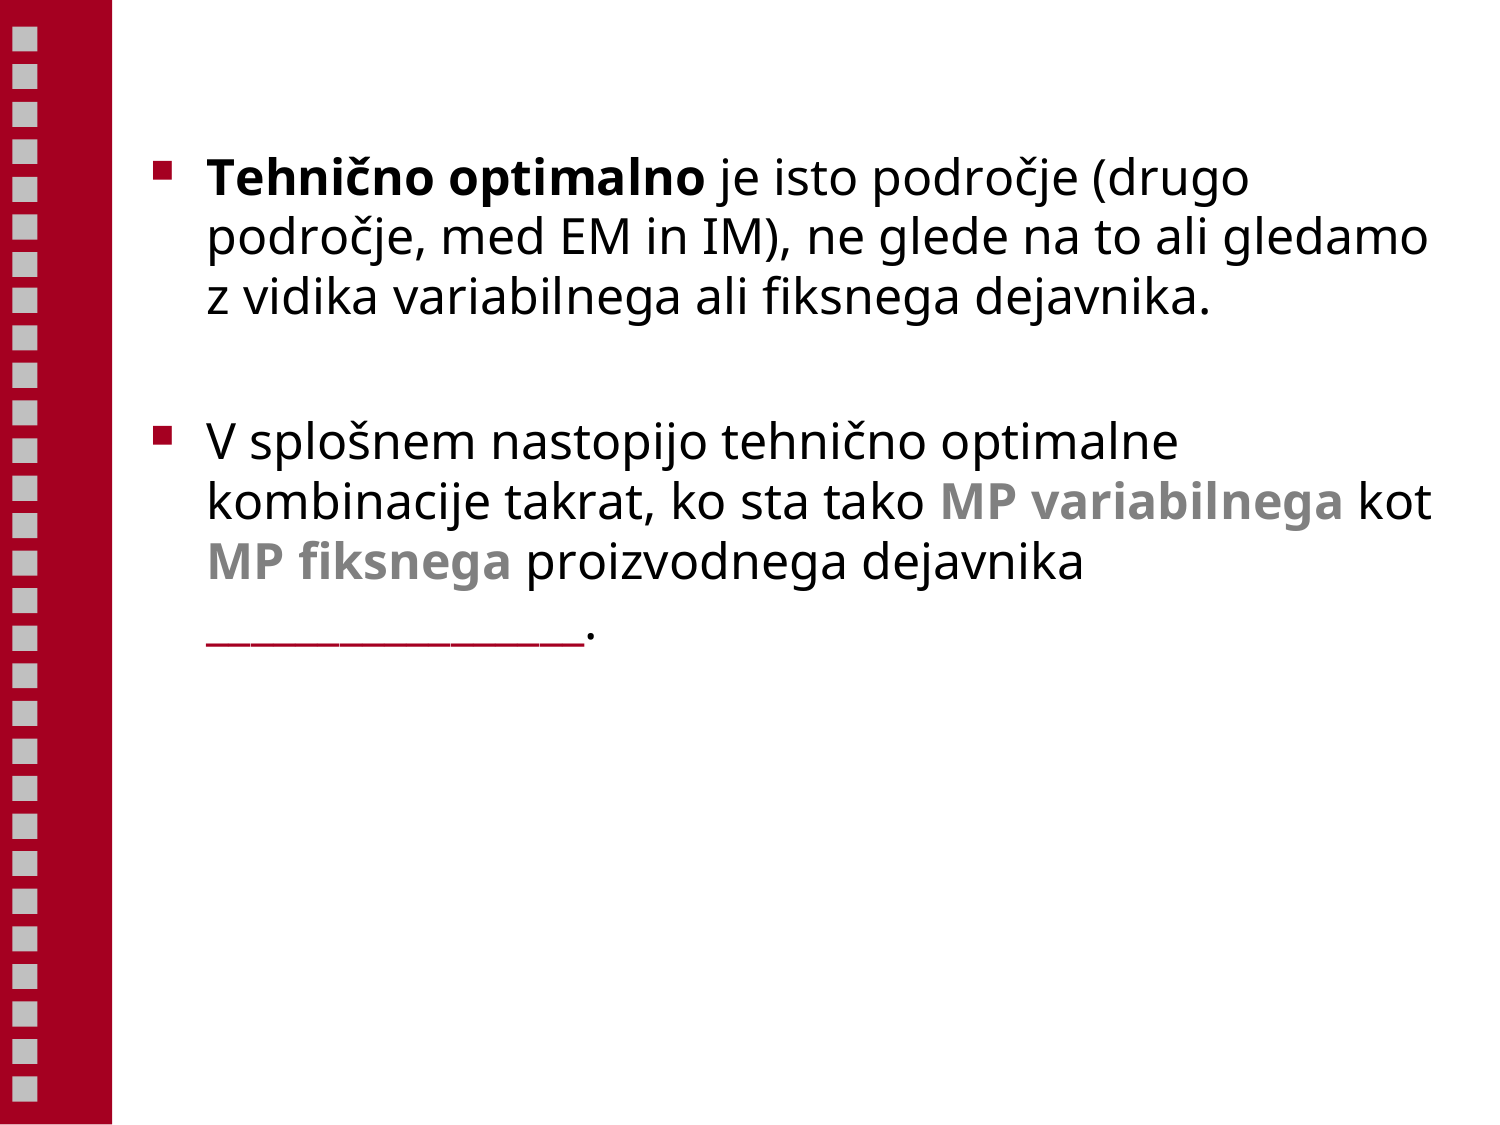

# Tehnično optimalno je isto področje (drugo področje, med EM in IM), ne glede na to ali gledamo z vidika variabilnega ali fiksnega dejavnika.
V splošnem nastopijo tehnično optimalne kombinacije takrat, ko sta tako MP variabilnega kot MP fiksnega proizvodnega dejavnika _________________.